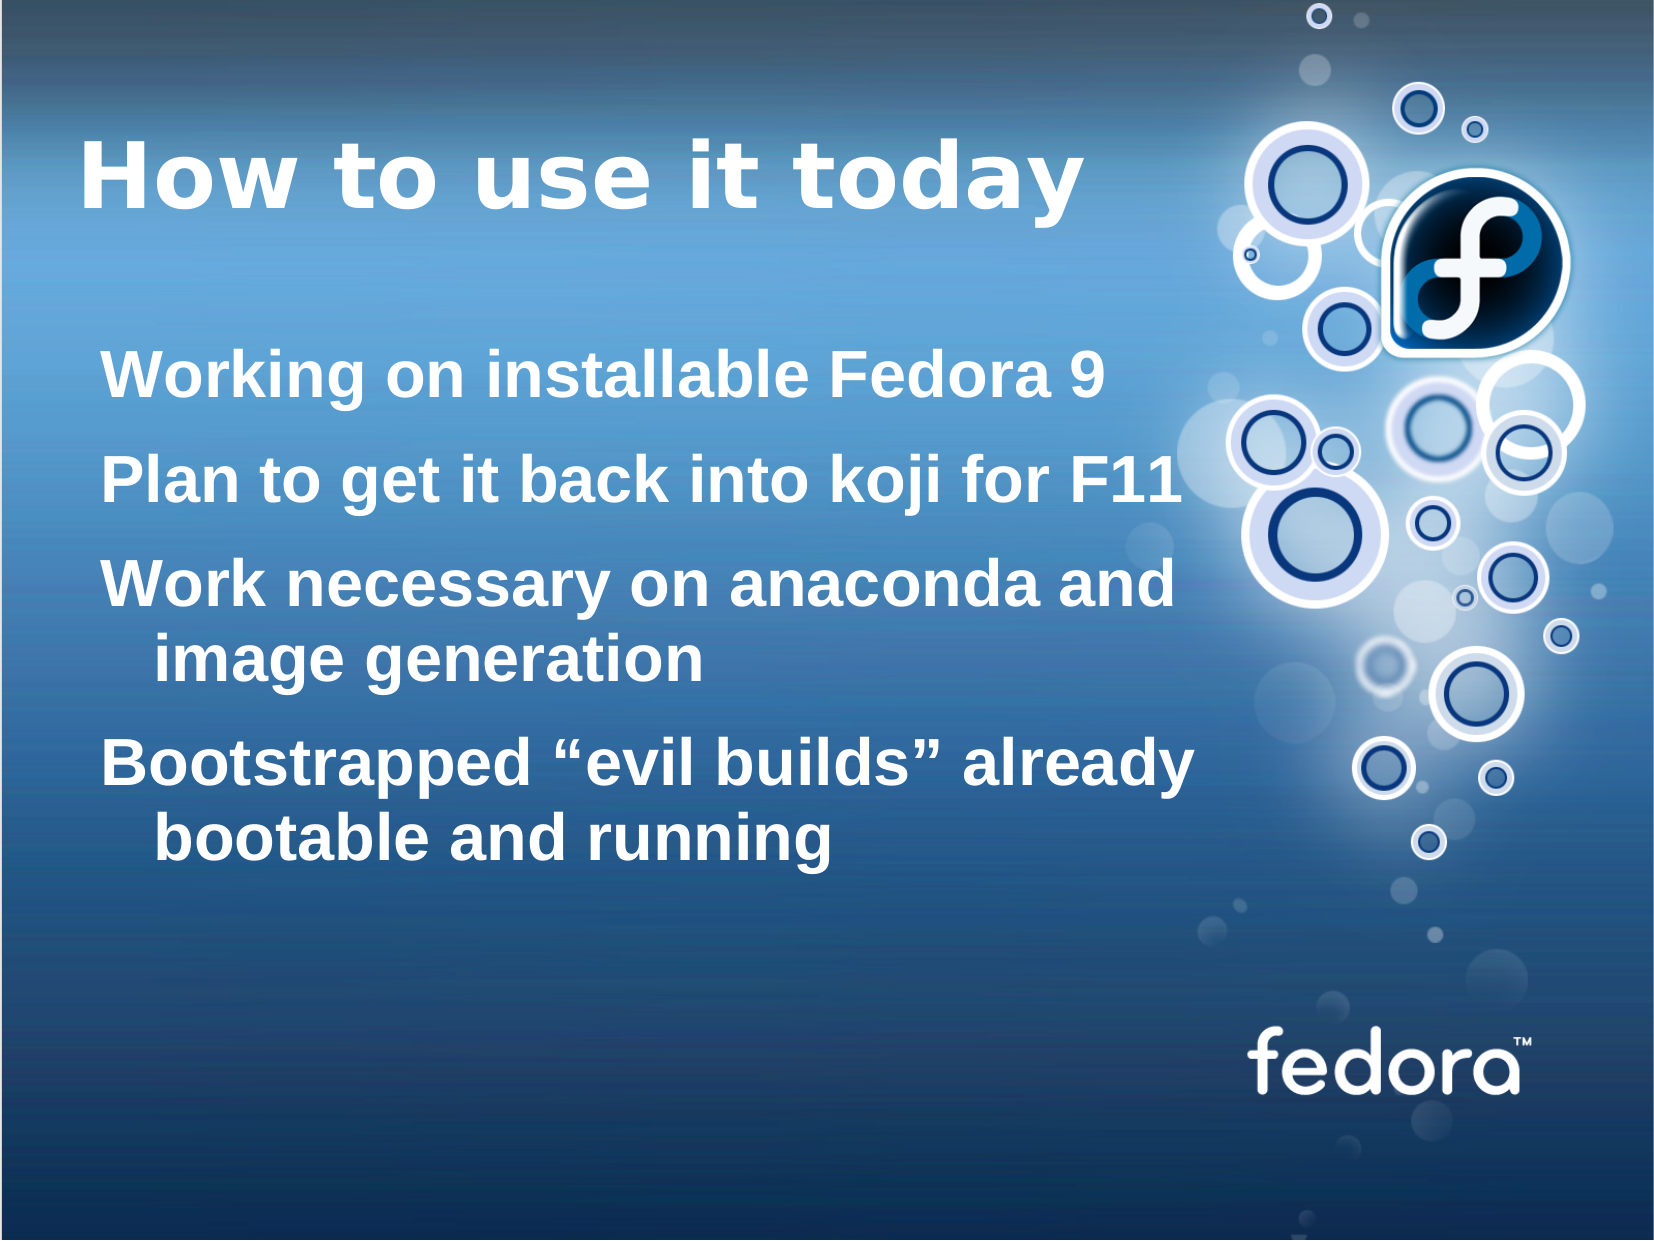

# How to use it today
Working on installable Fedora 9
Plan to get it back into koji for F11
Work necessary on anaconda and image generation
Bootstrapped “evil builds” already bootable and running